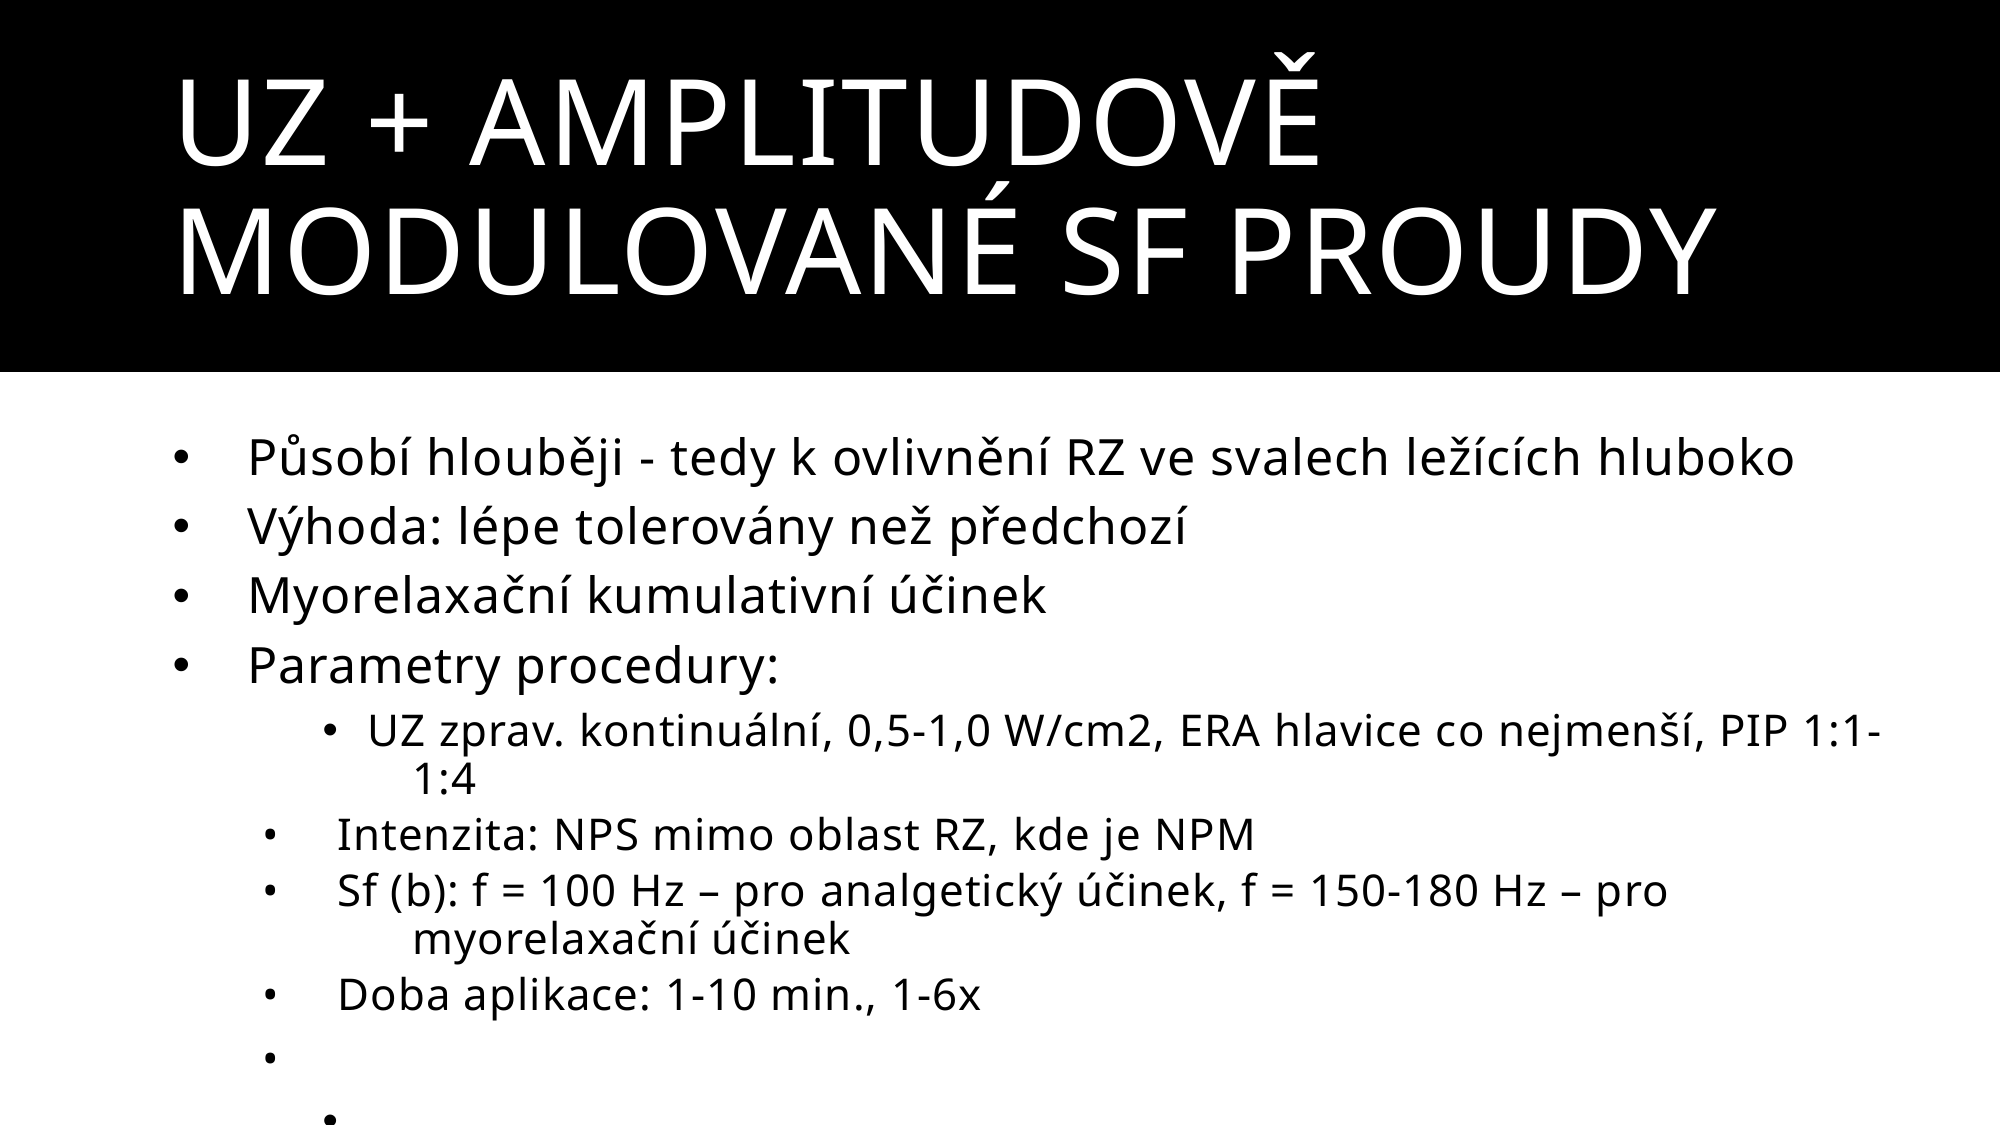

# UZ + amplitudově modulované sf PROUDY
Působí hlouběji - tedy k ovlivnění RZ ve svalech ležících hluboko
Výhoda: lépe tolerovány než předchozí
Myorelaxační kumulativní účinek
Parametry procedury:
UZ zprav. kontinuální, 0,5-1,0 W/cm2, ERA hlavice co nejmenší, PIP 1:1-1:4
Intenzita: NPS mimo oblast RZ, kde je NPM
Sf (b): f = 100 Hz – pro analgetický účinek, f = 150-180 Hz – pro myorelaxační účinek
Doba aplikace: 1-10 min., 1-6x